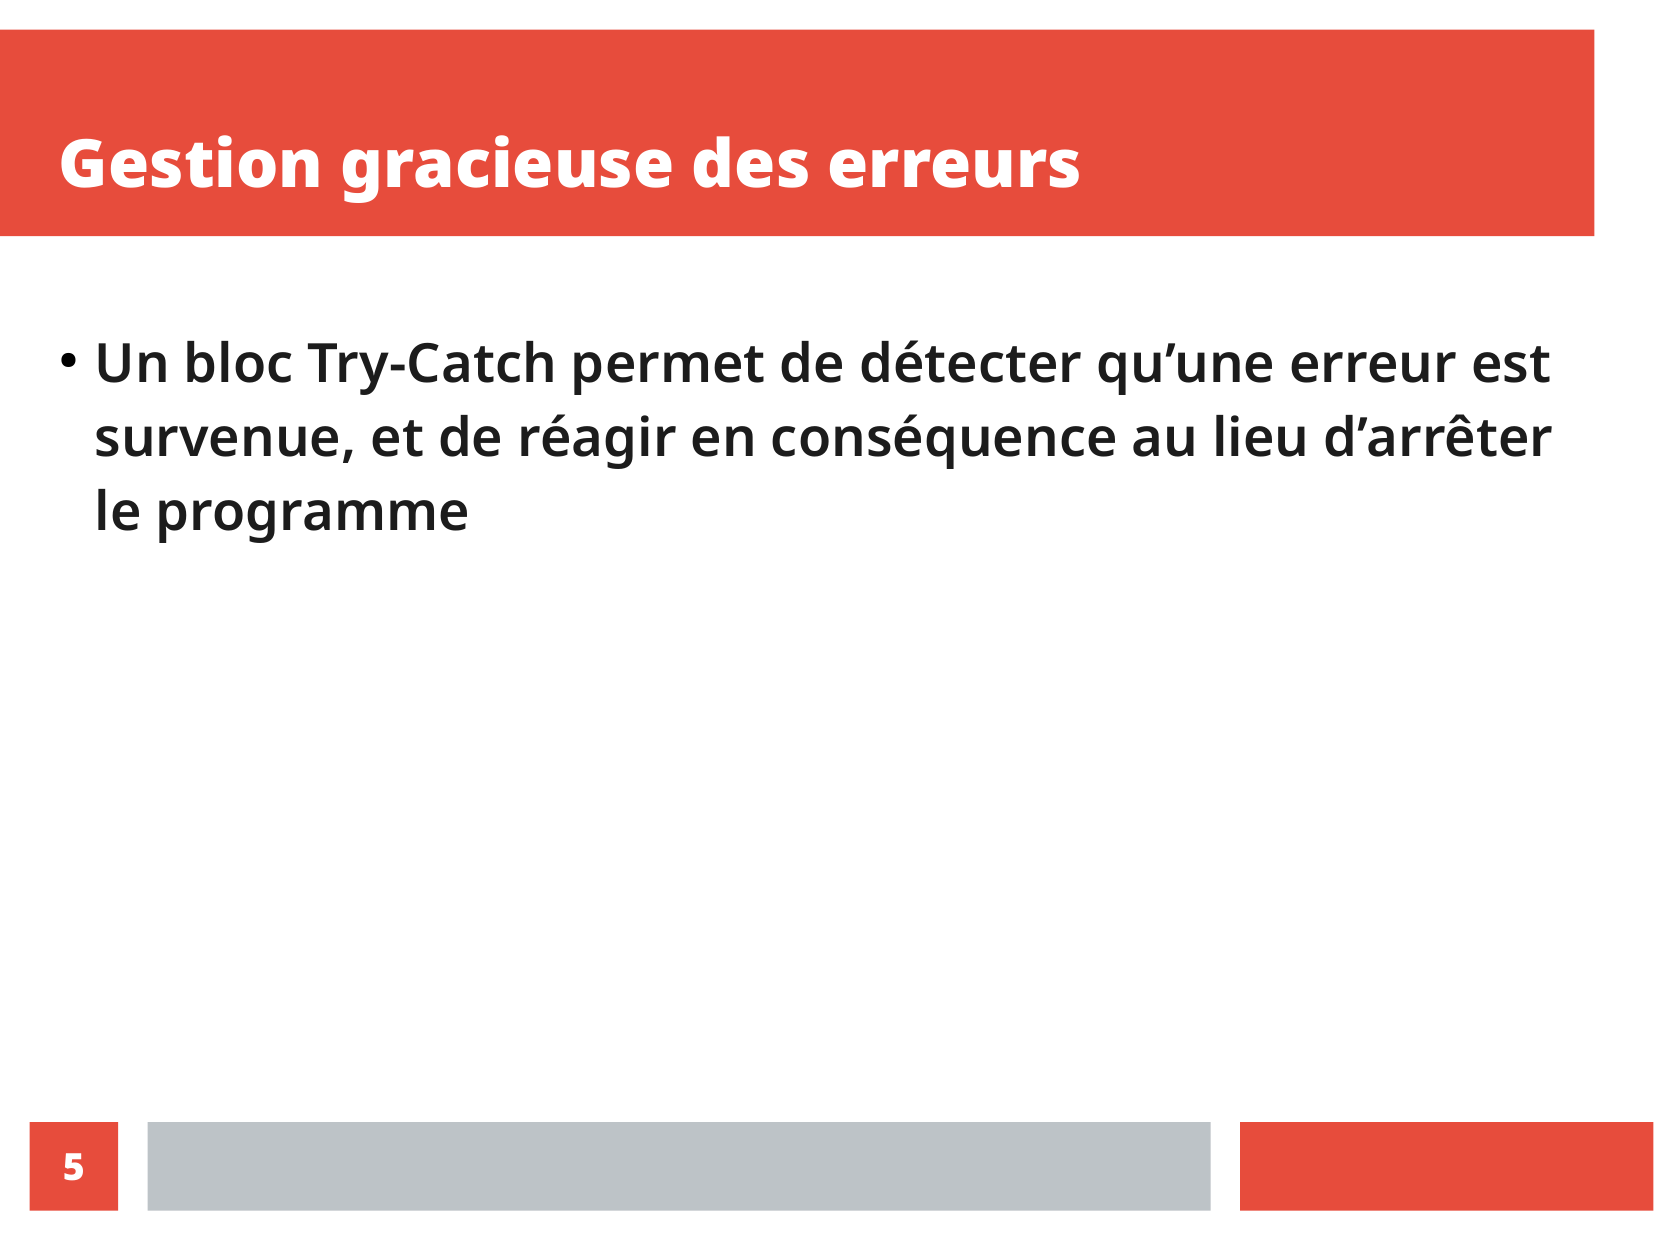

# Gestion gracieuse des erreurs
Un bloc Try-Catch permet de détecter qu’une erreur est survenue, et de réagir en conséquence au lieu d’arrêter le programme
5